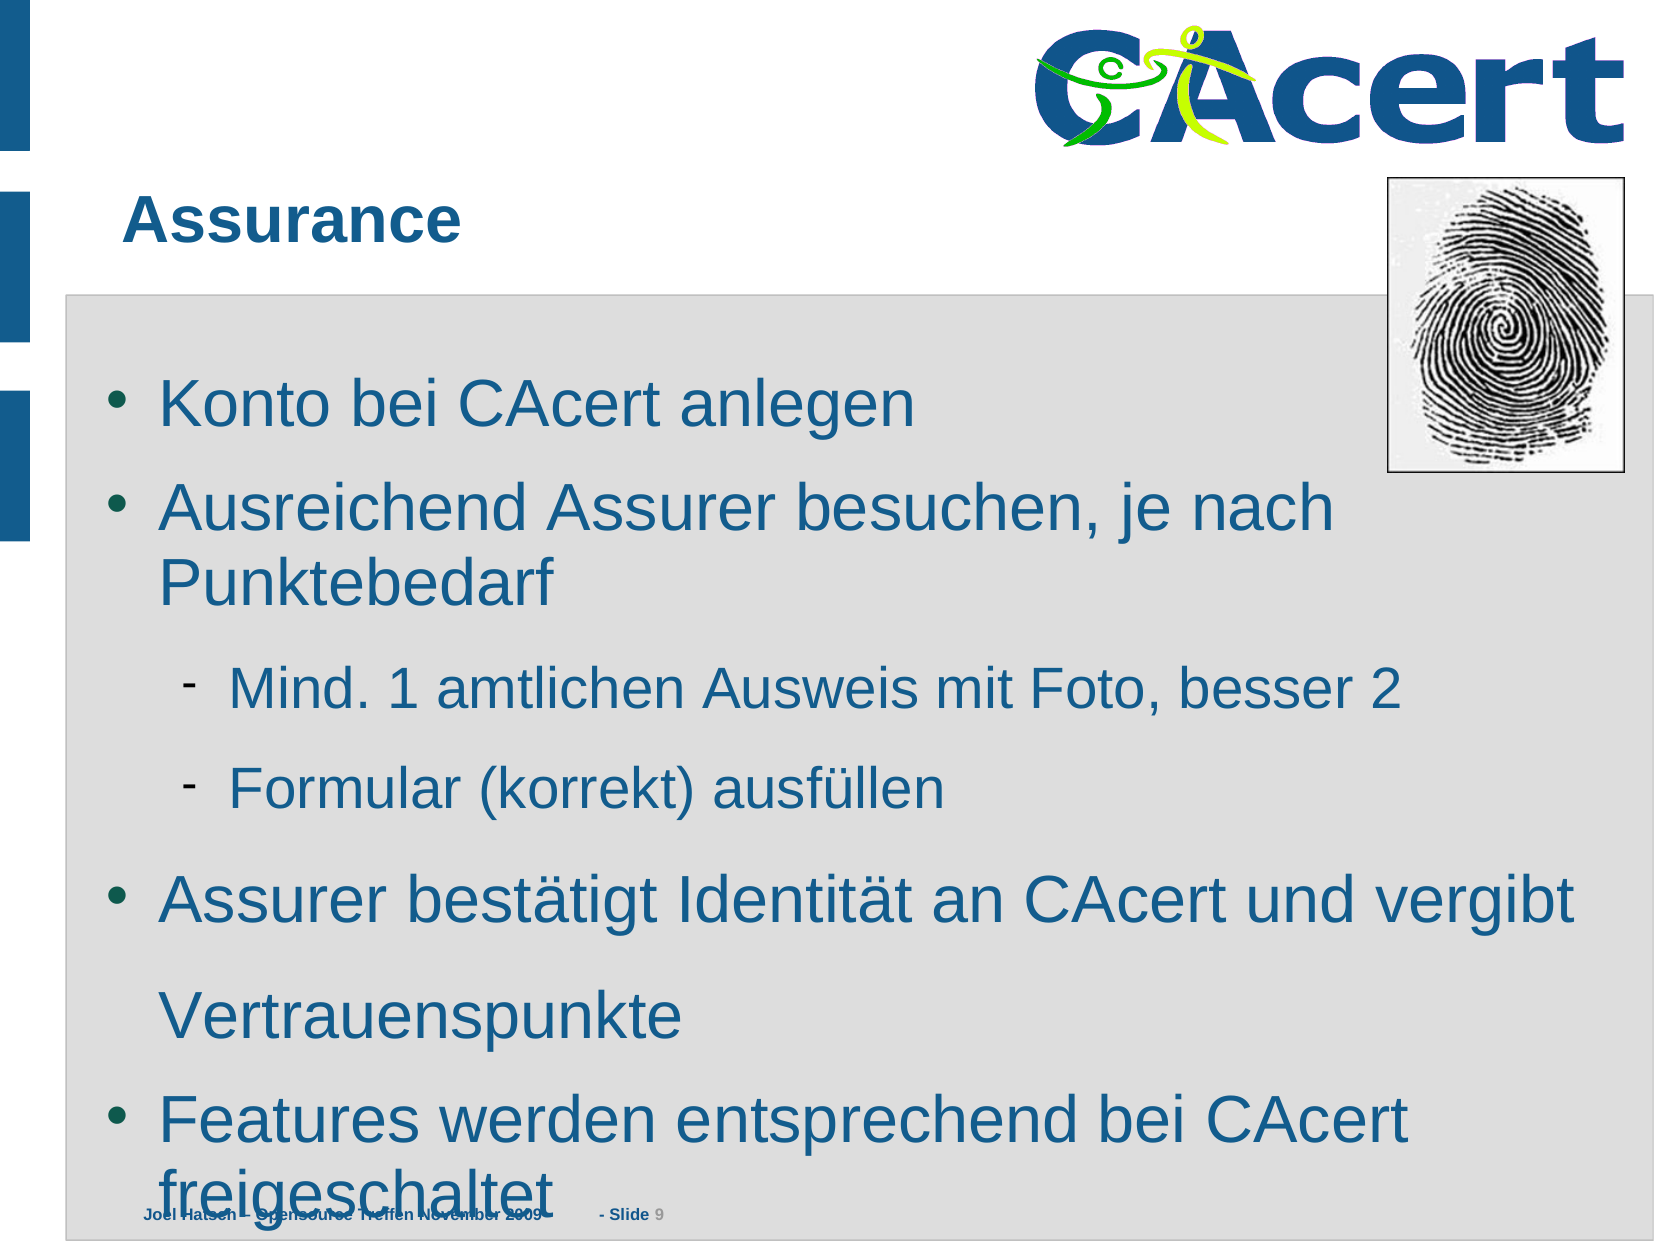

# Assurance
Konto bei CAcert anlegen
Ausreichend Assurer besuchen, je nach Punktebedarf
Mind. 1 amtlichen Ausweis mit Foto, besser 2
Formular (korrekt) ausfüllen
Assurer bestätigt Identität an CAcert und vergibt Vertrauenspunkte
Features werden entsprechend bei CAcert freigeschaltet